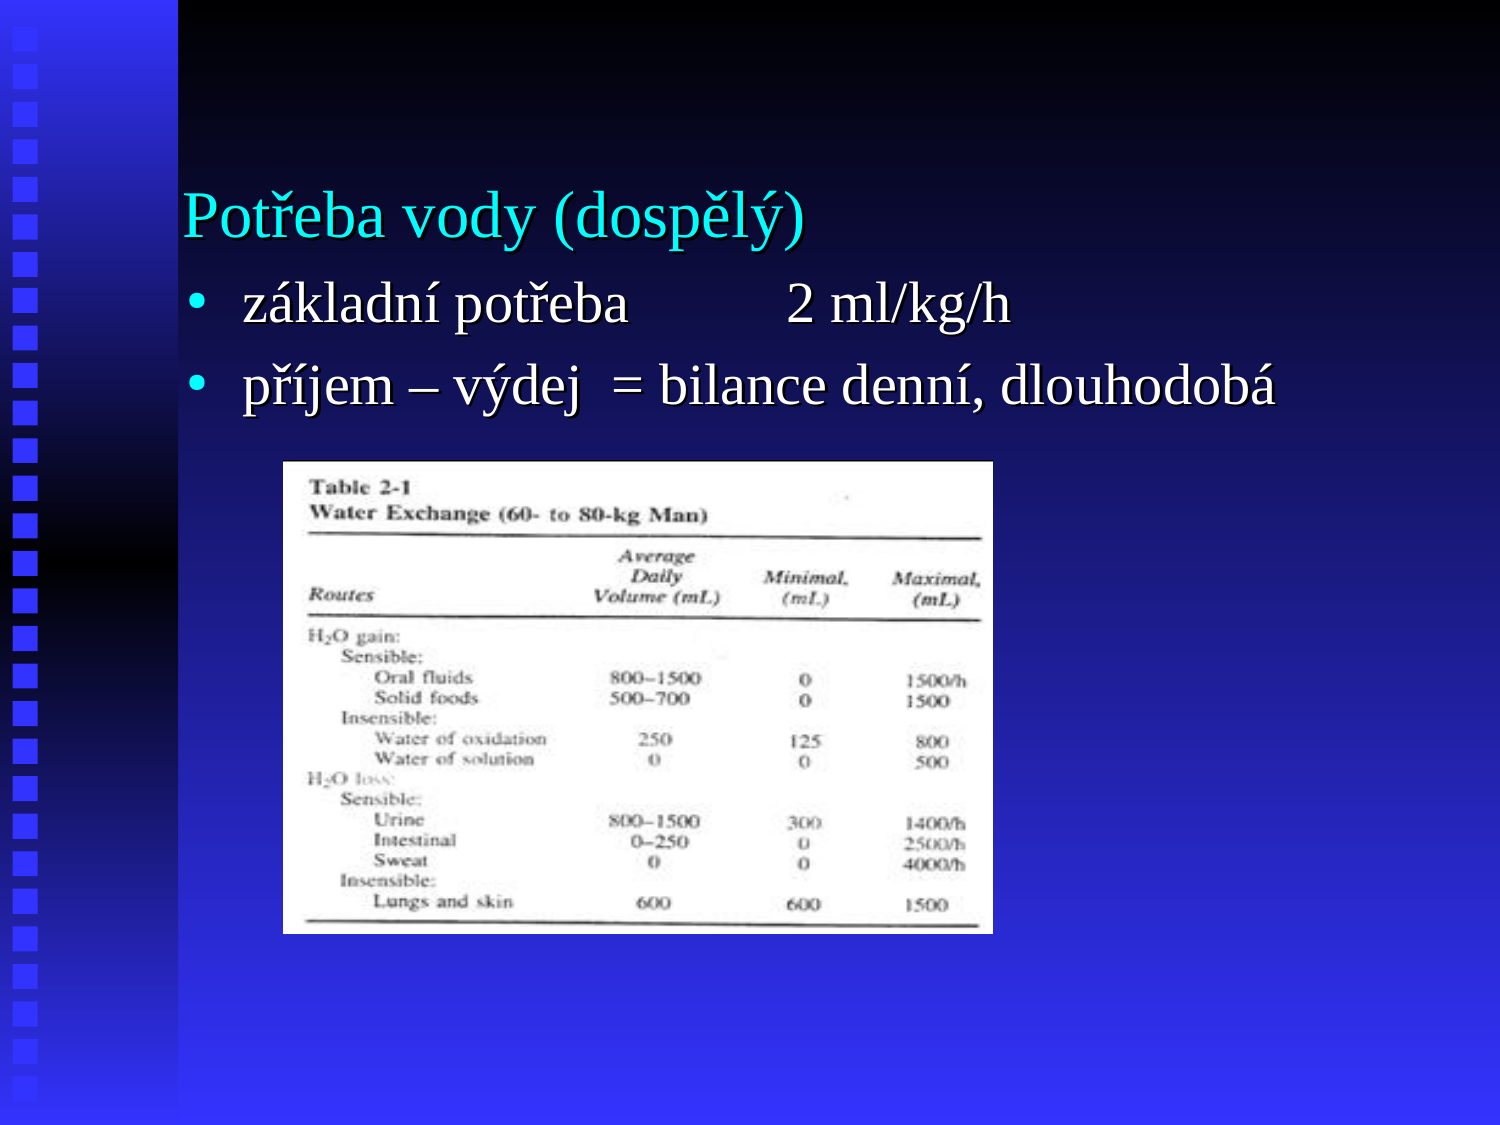

# Potřeba vody (dospělý)
základní potřeba		2 ml/kg/h
příjem – výdej = bilance denní, dlouhodobá